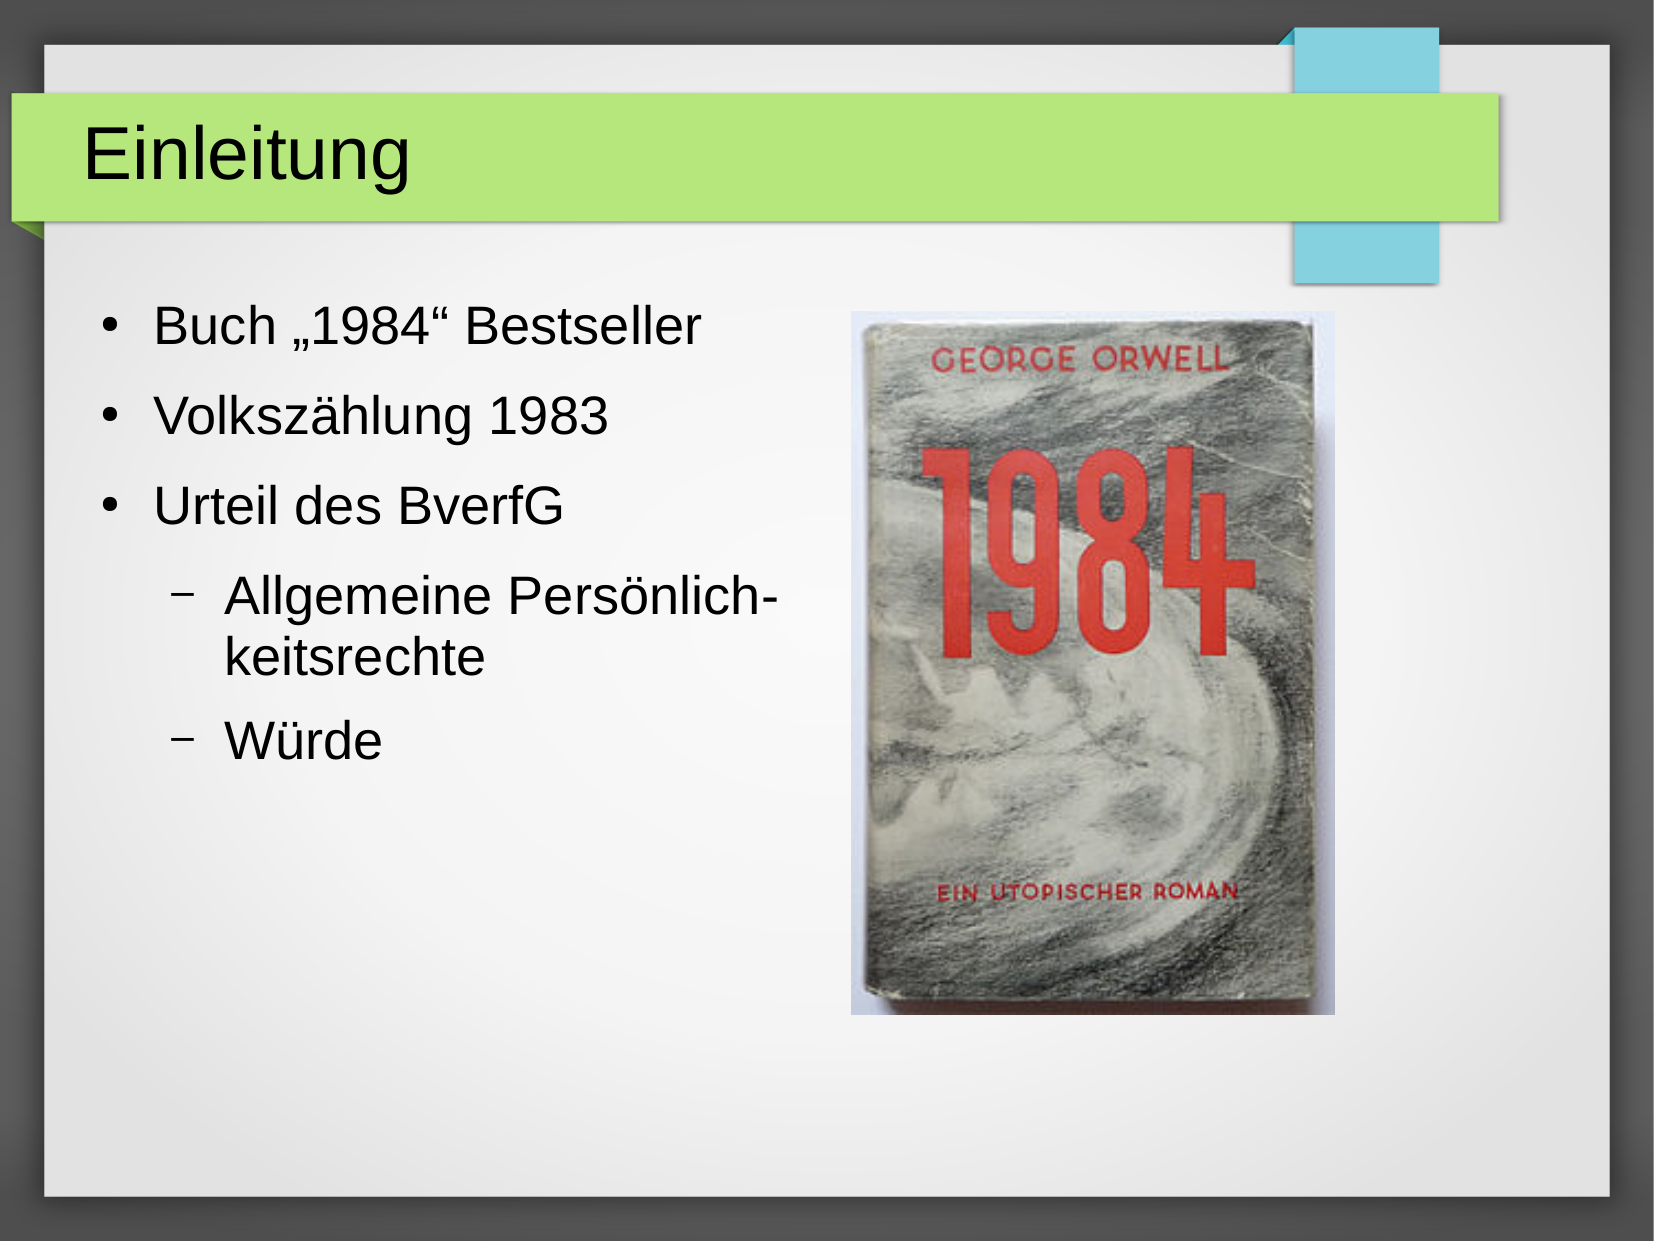

# Einleitung
Buch „1984“ Bestseller
Volkszählung 1983
Urteil des BverfG
Allgemeine Persönlich-
keitsrechte
Würde